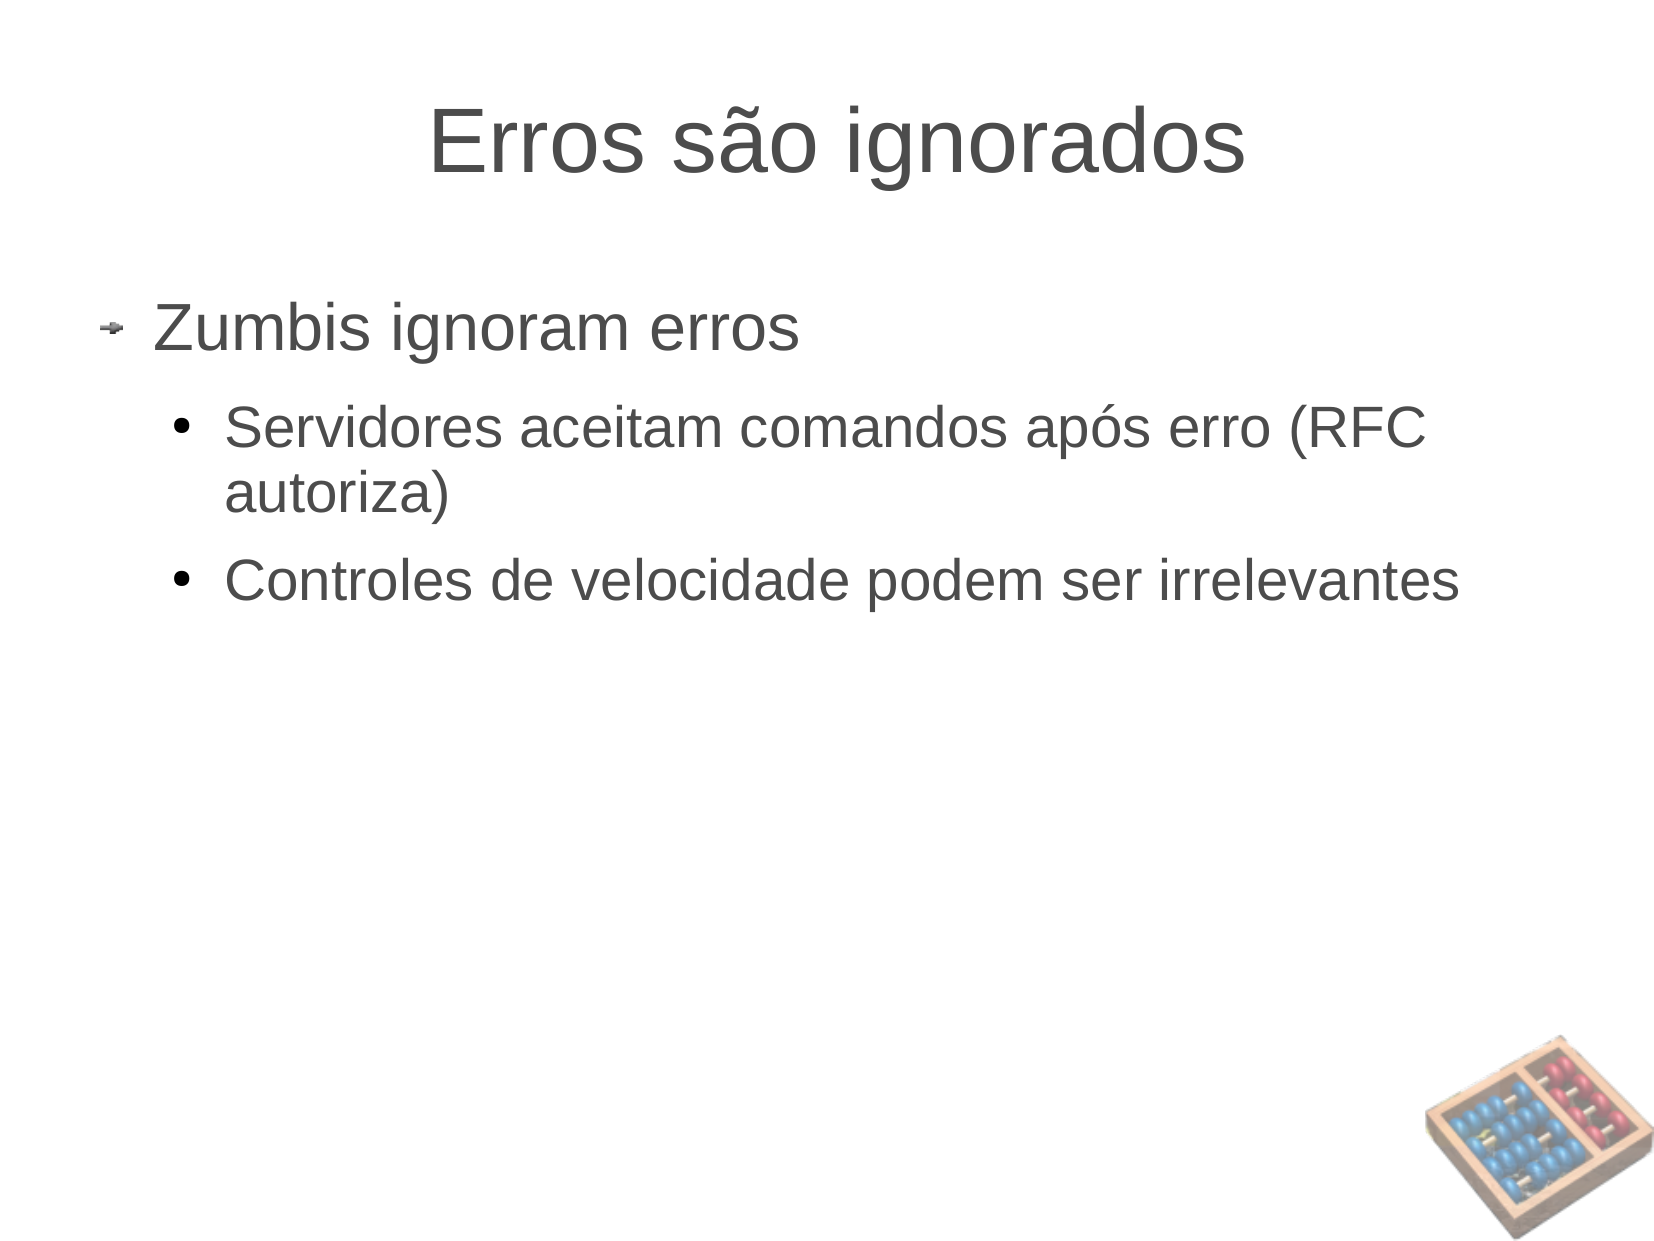

# Erros são ignorados
Zumbis ignoram erros
Servidores aceitam comandos após erro (RFC autoriza)
Controles de velocidade podem ser irrelevantes